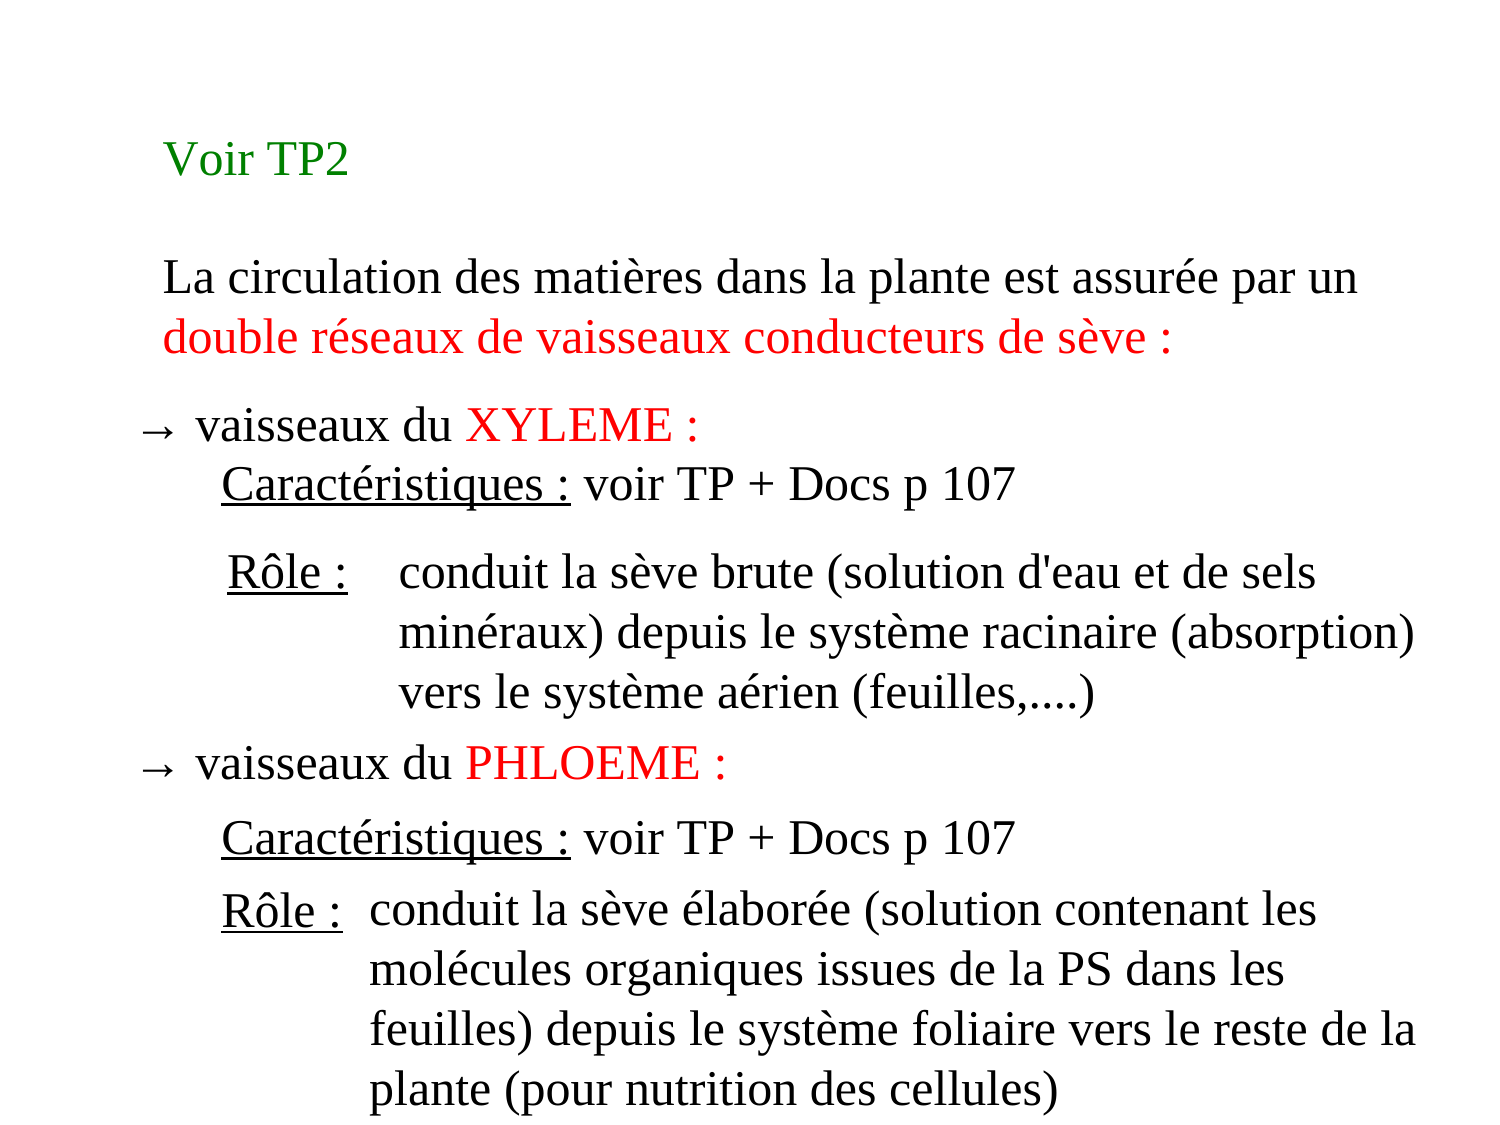

Voir TP2
La circulation des matières dans la plante est assurée par un double réseaux de vaisseaux conducteurs de sève :
→ vaisseaux du XYLEME :
Caractéristiques : voir TP + Docs p 107
Rôle :
conduit la sève brute (solution d'eau et de sels minéraux) depuis le système racinaire (absorption) vers le système aérien (feuilles,....)
→ vaisseaux du PHLOEME :
Caractéristiques : voir TP + Docs p 107
conduit la sève élaborée (solution contenant les molécules organiques issues de la PS dans les feuilles) depuis le système foliaire vers le reste de la plante (pour nutrition des cellules)
Rôle :